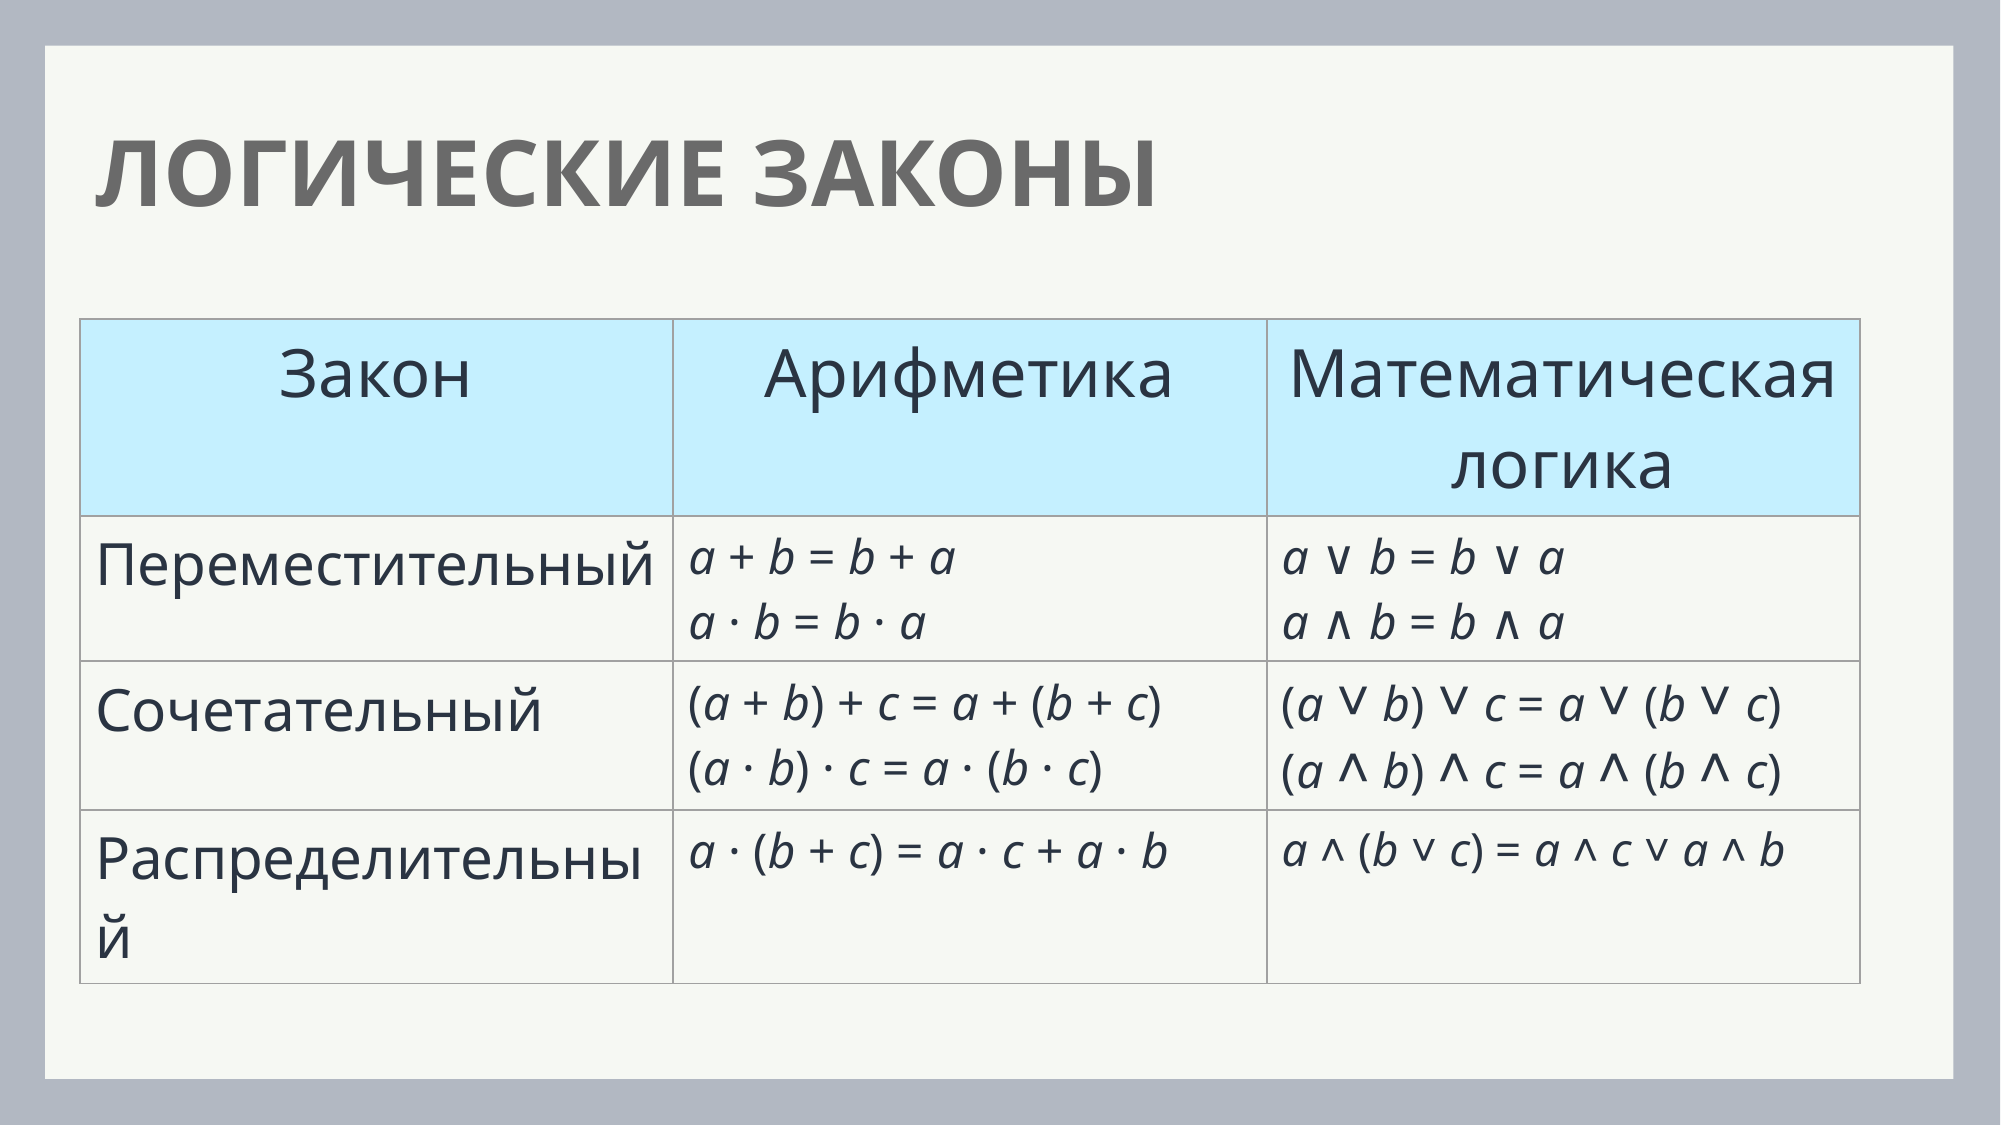

# ЛОГИЧЕСКИЕ ЗАКОНЫ
| Закон | Арифметика | Математическая логика |
| --- | --- | --- |
| Переместительный | a + b = b + a a · b = b · a | a ∨ b = b ∨ a a ∧ b = b ∧ a |
| Сочетательный | (a + b) + c = a + (b + c) (a · b) · c = a · (b · c) | (a ˅ b) ˅ c = a ˅ (b ˅ c) (a ˄ b) ˄ c = a ˄ (b ˄ c) |
| Распределительный | a · (b + c) = a · c + a · b | a ˄ (b ˅ c) = a ˄ c ˅ a ˄ b |